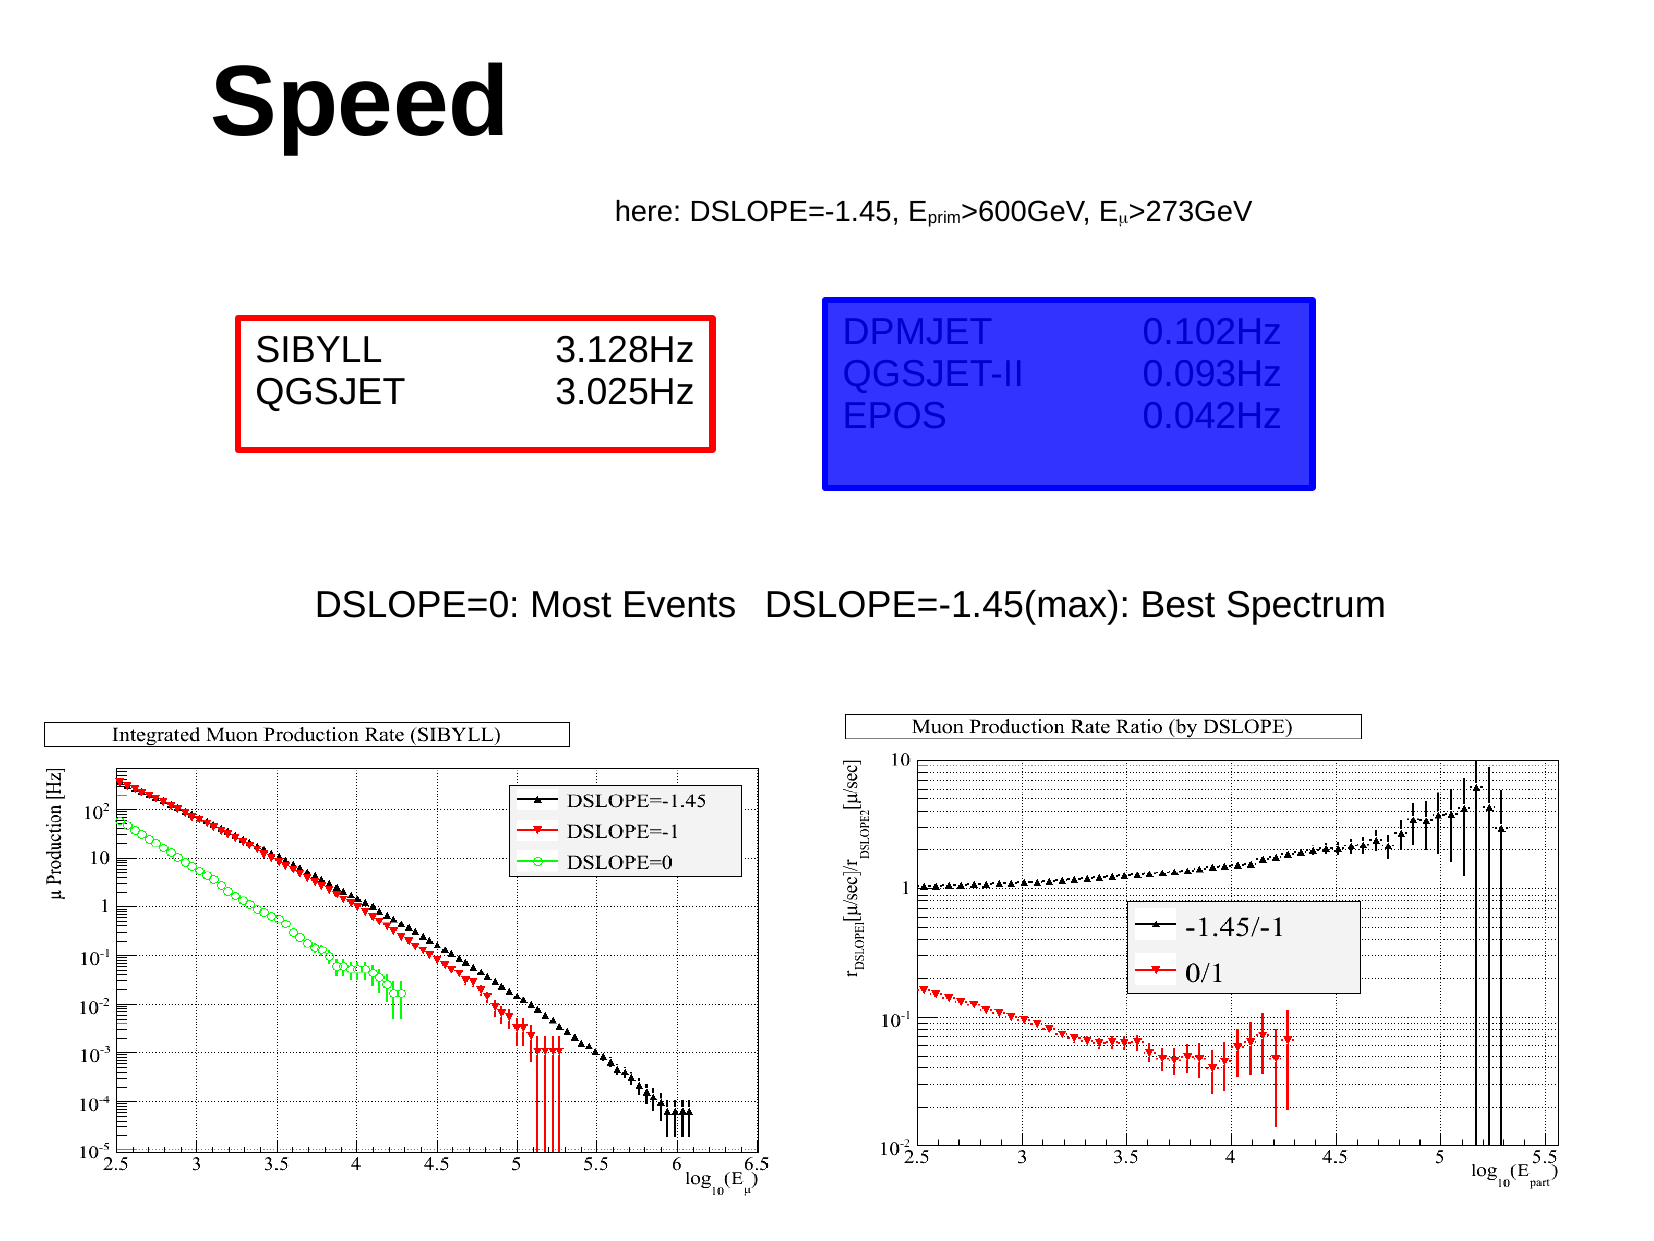

Speed
here: DSLOPE=-1.45, Eprim>600GeV, Em>273GeV
DPMJET		0.102Hz
QGSJET-II		0.093Hz
EPOS			0.042Hz
SIBYLL			3.128Hz
QGSJET		3.025Hz
DSLOPE=0: Most Events	DSLOPE=-1.45(max): Best Spectrum